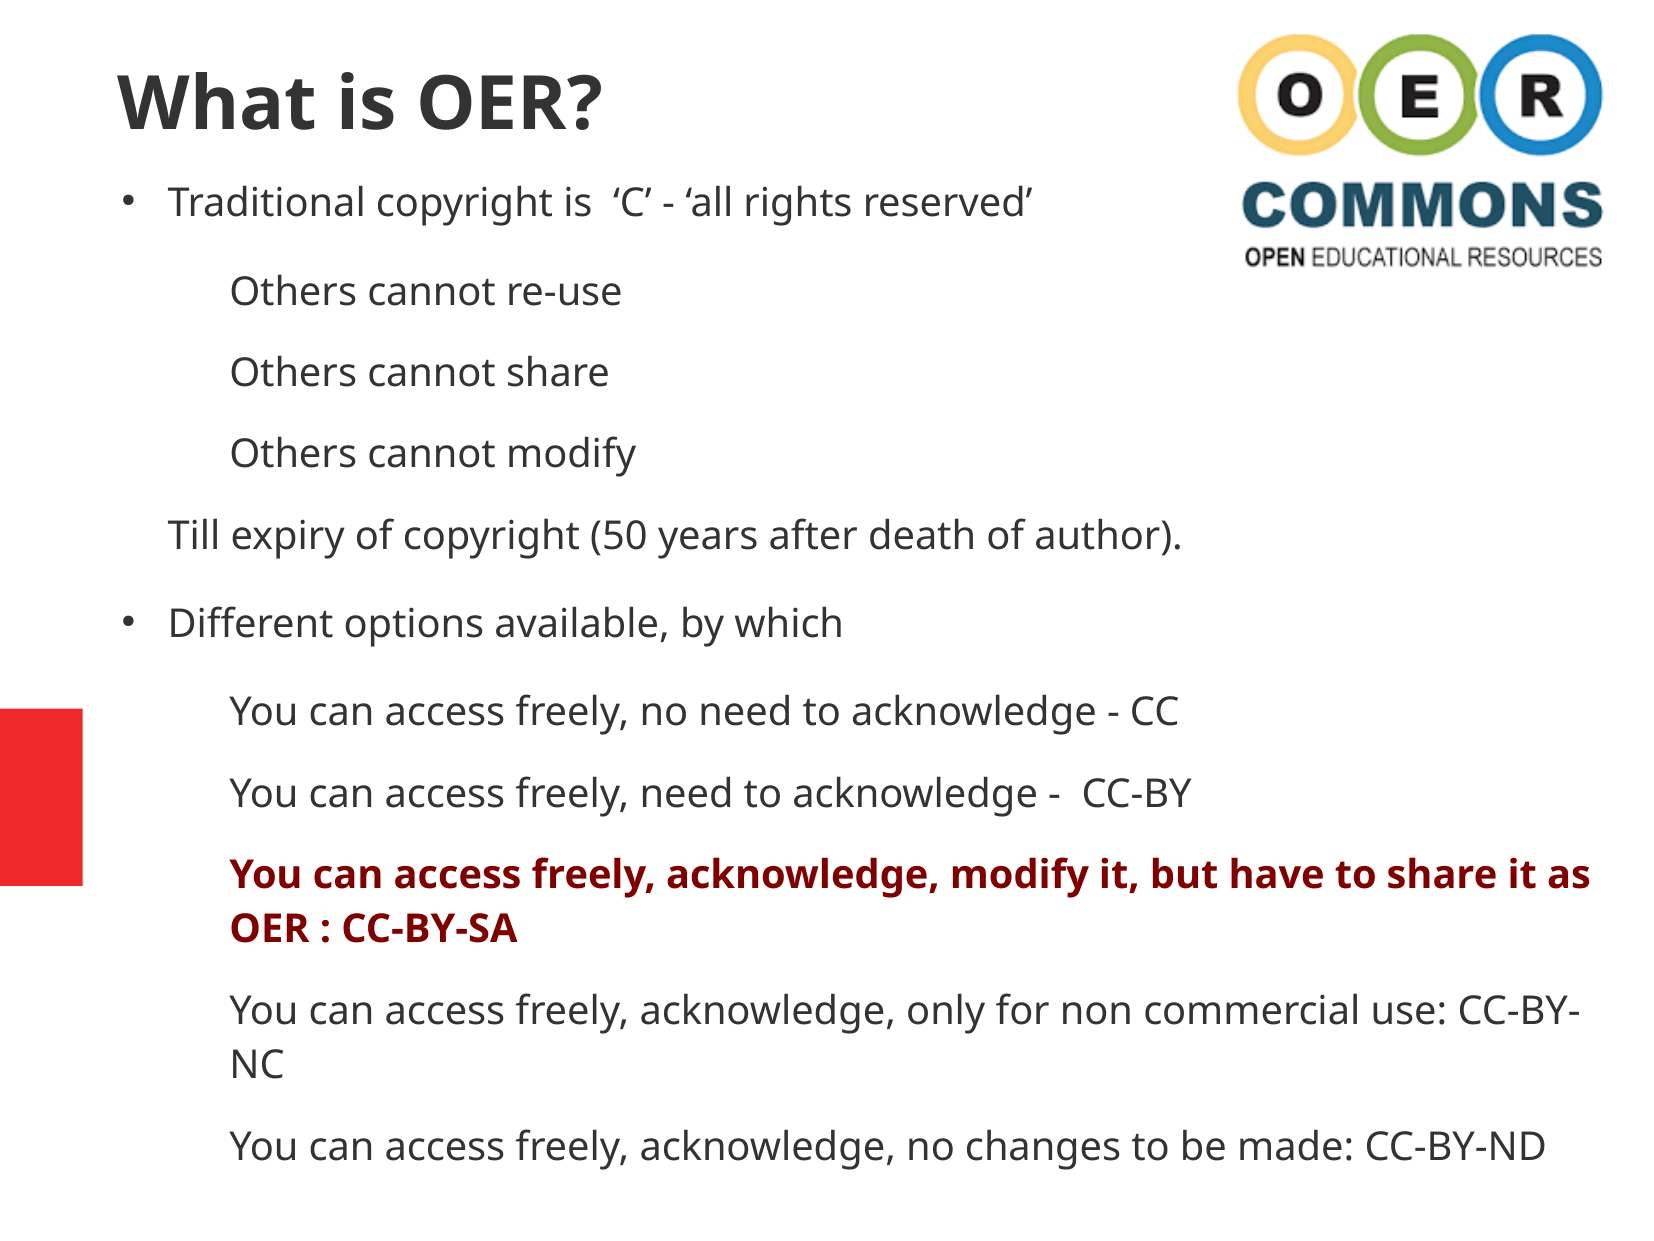

# What is OER?
Traditional copyright is ‘C’ - ‘all rights reserved’
Others cannot re-use
Others cannot share
Others cannot modify
Till expiry of copyright (50 years after death of author).
Different options available, by which
You can access freely, no need to acknowledge - CC
You can access freely, need to acknowledge - CC-BY
You can access freely, acknowledge, modify it, but have to share it as OER : CC-BY-SA
You can access freely, acknowledge, only for non commercial use: CC-BY-NC
You can access freely, acknowledge, no changes to be made: CC-BY-ND